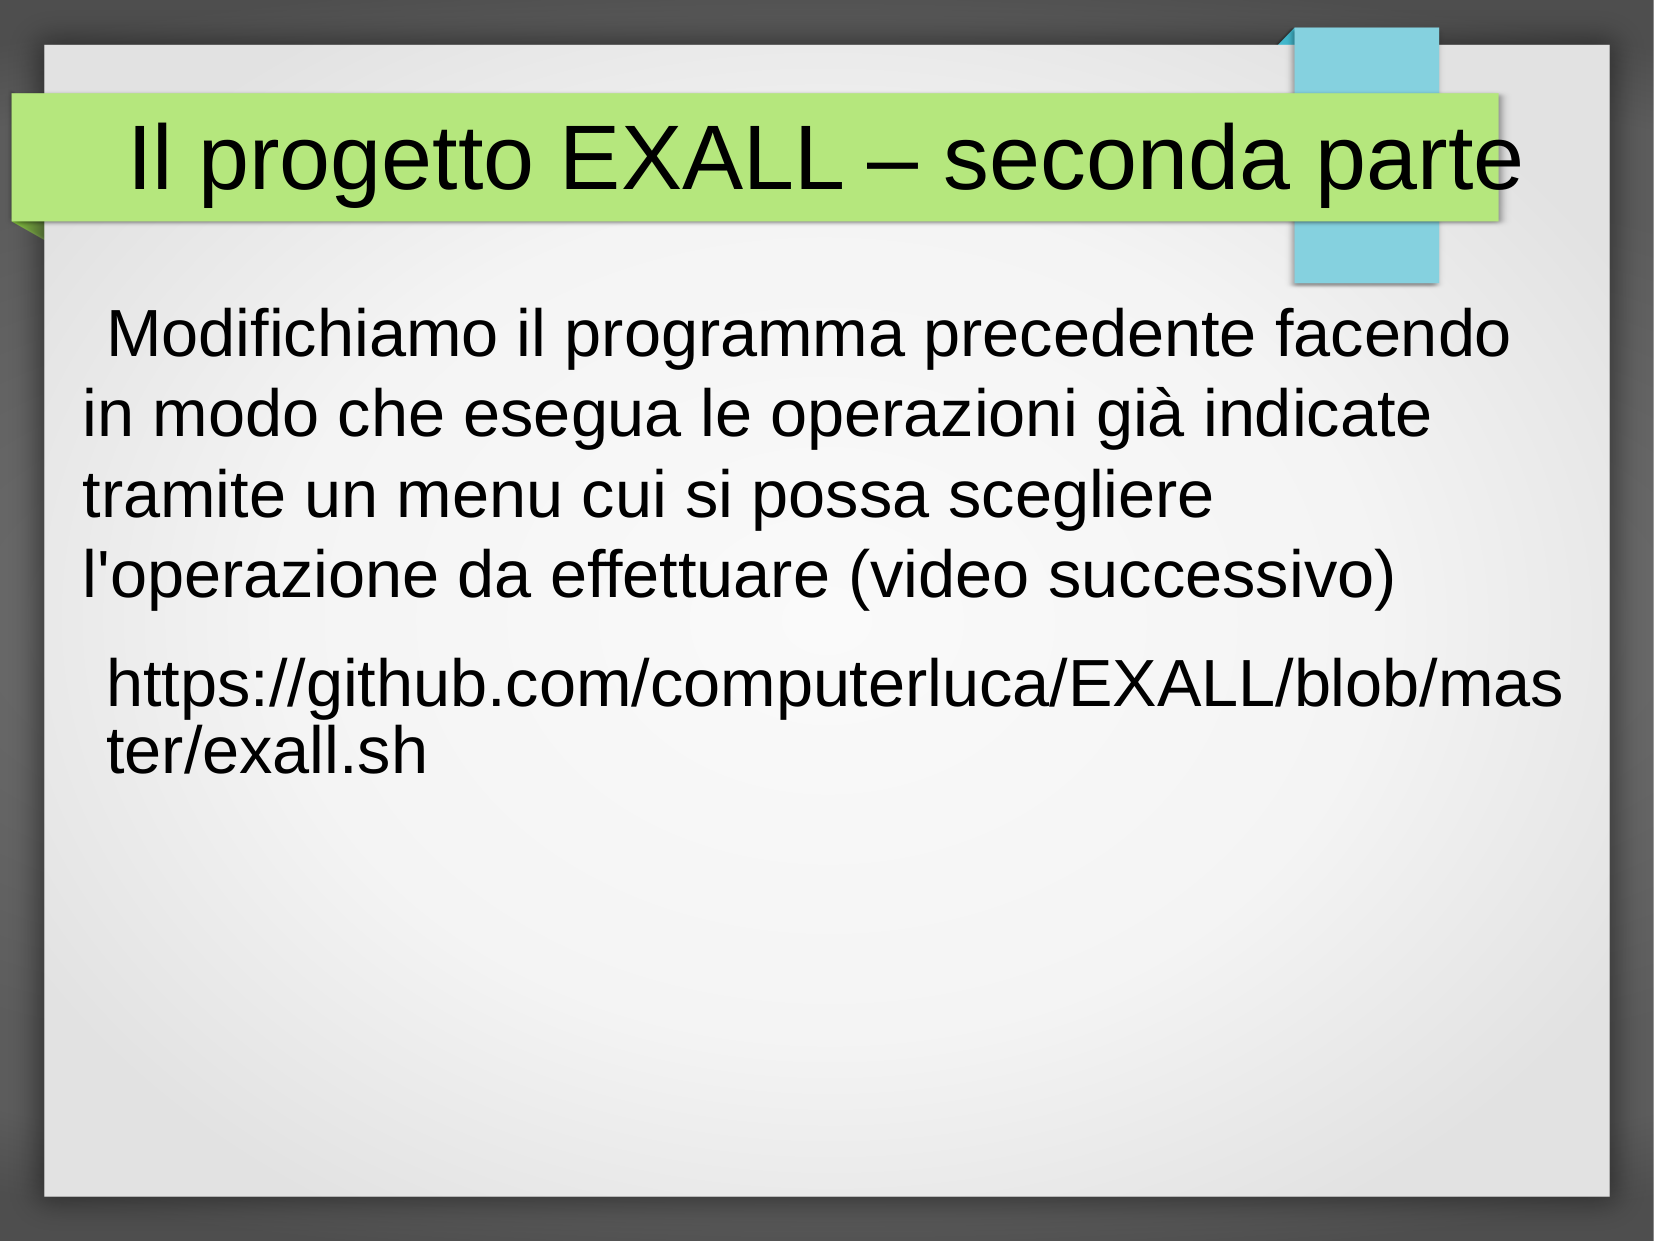

# Il progetto EXALL – seconda parte
Modifichiamo il programma precedente facendo in modo che esegua le operazioni già indicate tramite un menu cui si possa scegliere l'operazione da effettuare (video successivo)
https://github.com/computerluca/EXALL/blob/master/exall.sh